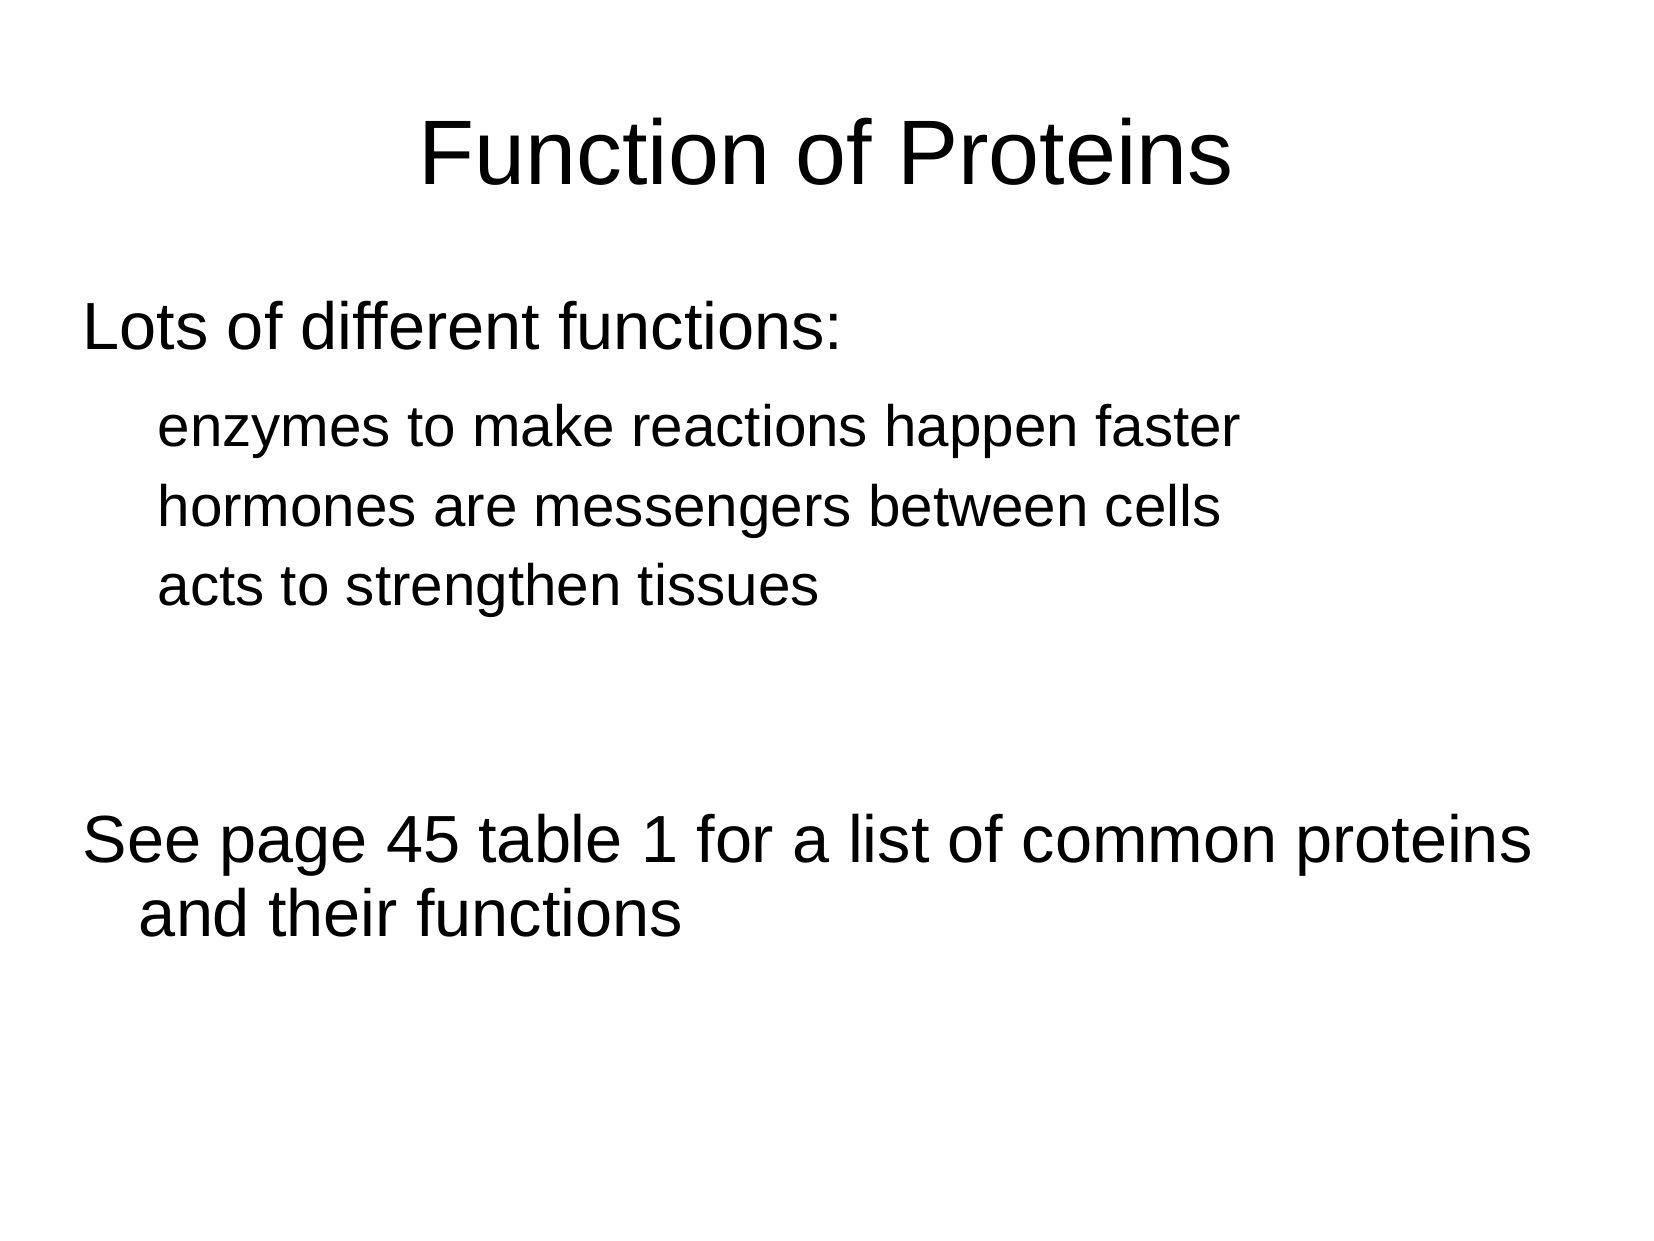

# Function of Proteins
Lots of different functions:
enzymes to make reactions happen faster
hormones are messengers between cells
acts to strengthen tissues
See page 45 table 1 for a list of common proteins and their functions